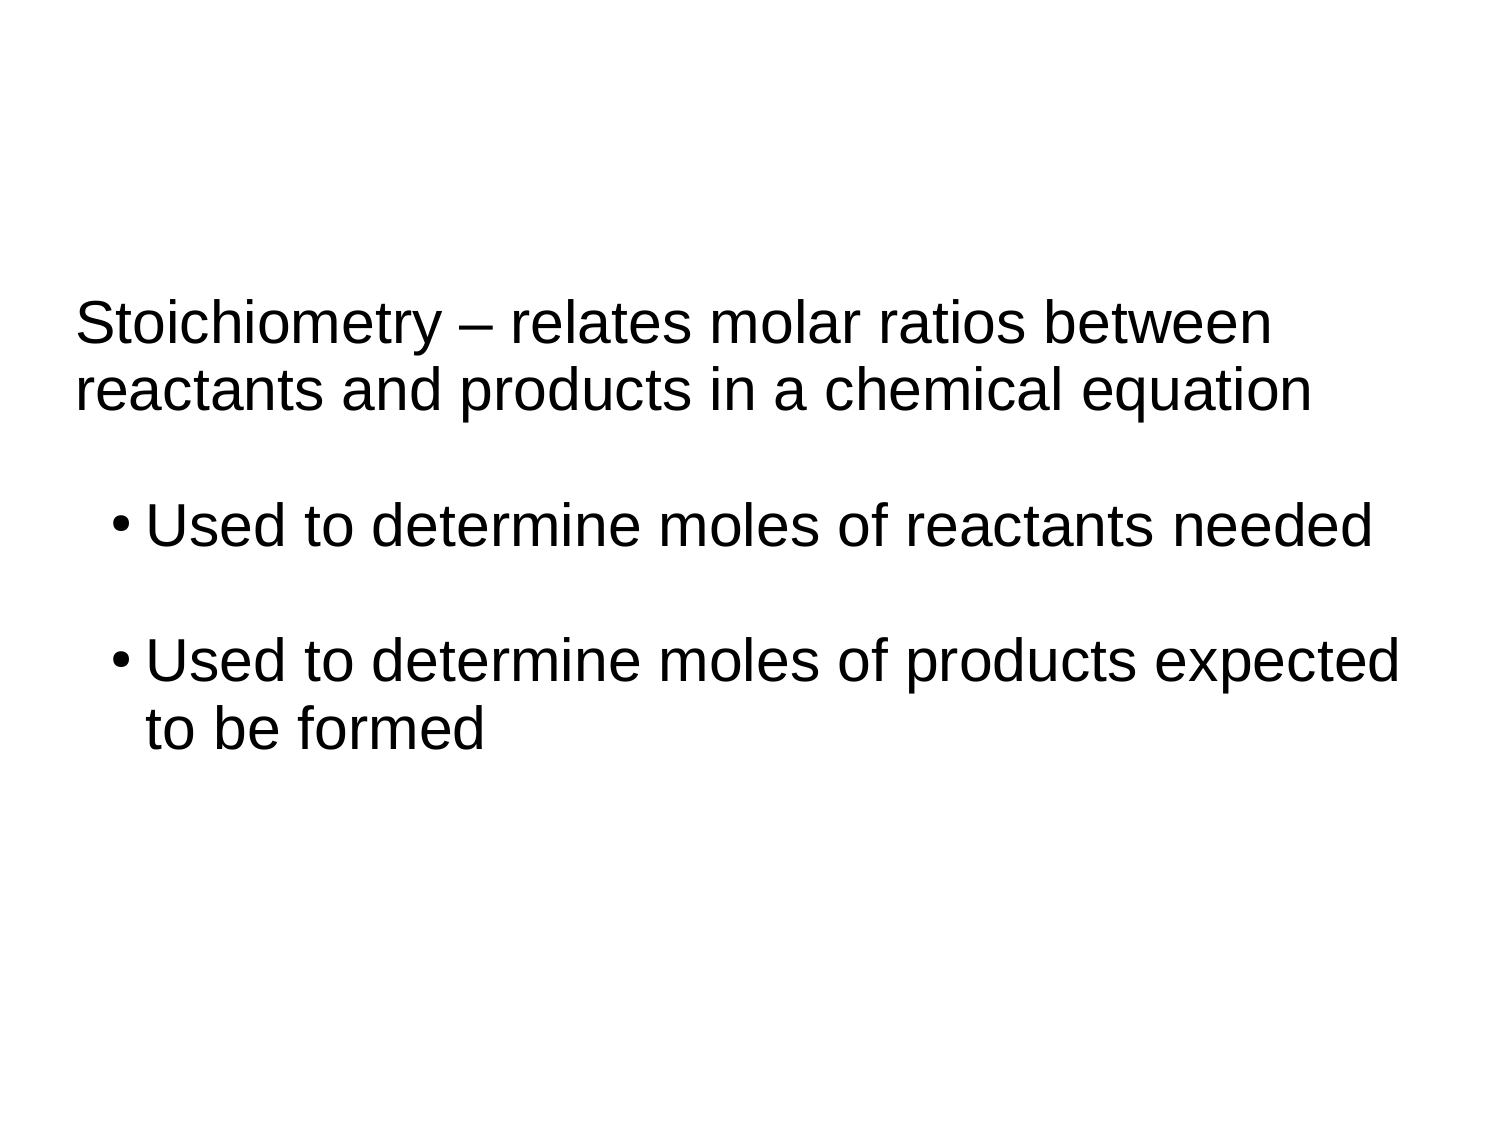

# Stoichiometry – relates molar ratios between reactants and products in a chemical equation
Used to determine moles of reactants needed
Used to determine moles of products expected to be formed